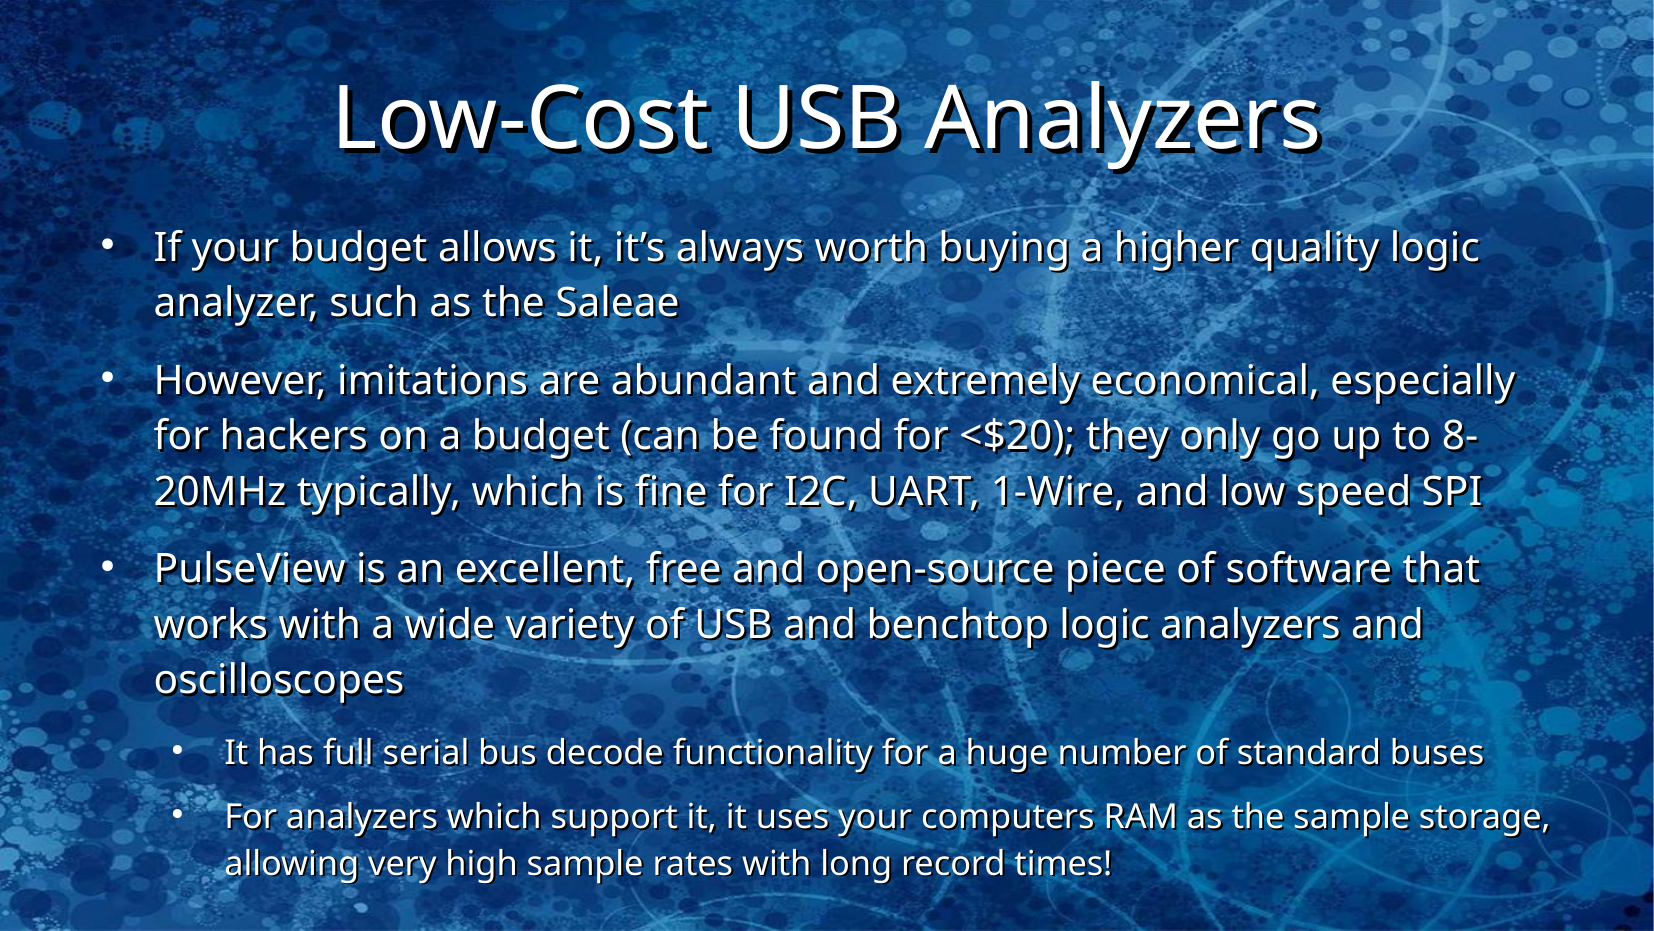

# Low-Cost USB Analyzers
If your budget allows it, it’s always worth buying a higher quality logic analyzer, such as the Saleae
However, imitations are abundant and extremely economical, especially for hackers on a budget (can be found for <$20); they only go up to 8-20MHz typically, which is fine for I2C, UART, 1-Wire, and low speed SPI
PulseView is an excellent, free and open-source piece of software that works with a wide variety of USB and benchtop logic analyzers and oscilloscopes
It has full serial bus decode functionality for a huge number of standard buses
For analyzers which support it, it uses your computers RAM as the sample storage, allowing very high sample rates with long record times!